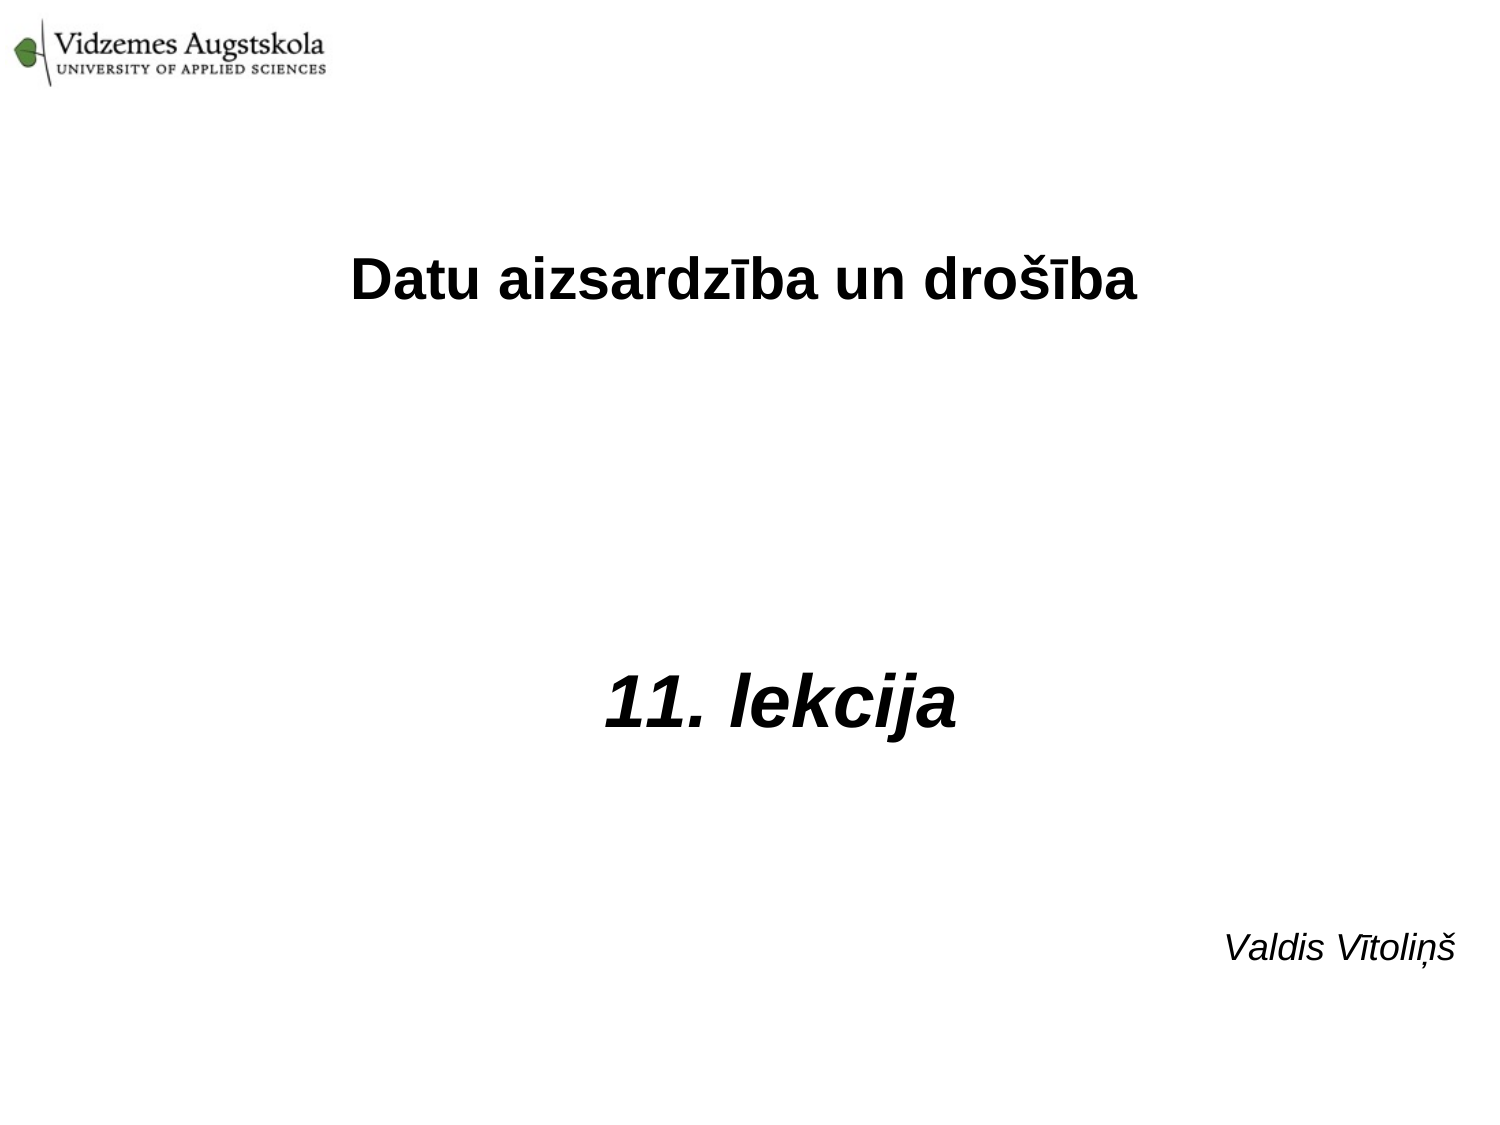

# Datu aizsardzība un drošība
11. lekcija
Valdis Vītoliņš